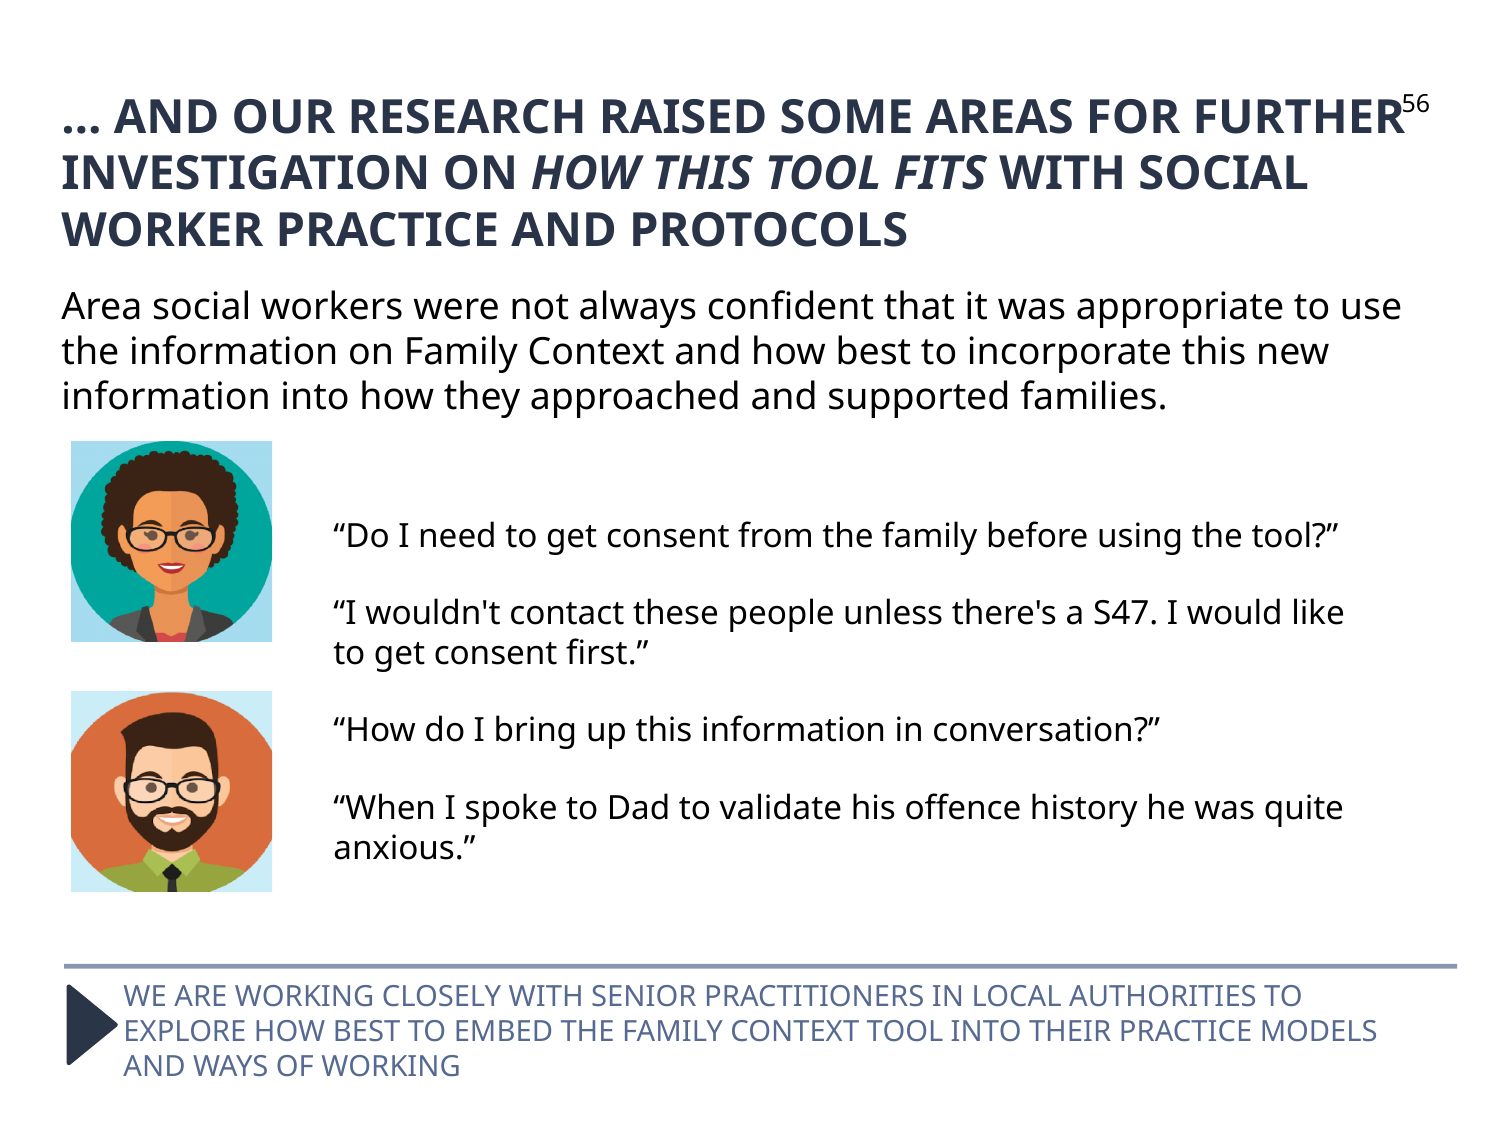

… AND OUR RESEARCH RAISED SOME AREAS FOR FURTHER INVESTIGATION ON HOW THIS TOOL FITS WITH SOCIAL WORKER PRACTICE AND PROTOCOLS
Area social workers were not always confident that it was appropriate to use the information on Family Context and how best to incorporate this new information into how they approached and supported families.
“Do I need to get consent from the family before using the tool?”
“I wouldn't contact these people unless there's a S47. I would like to get consent first.”
“How do I bring up this information in conversation?”
“When I spoke to Dad to validate his offence history he was quite anxious.”
WE ARE WORKING CLOSELY WITH SENIOR PRACTITIONERS IN LOCAL AUTHORITIES TO EXPLORE HOW BEST TO EMBED THE FAMILY CONTEXT TOOL INTO THEIR PRACTICE MODELS AND WAYS OF WORKING